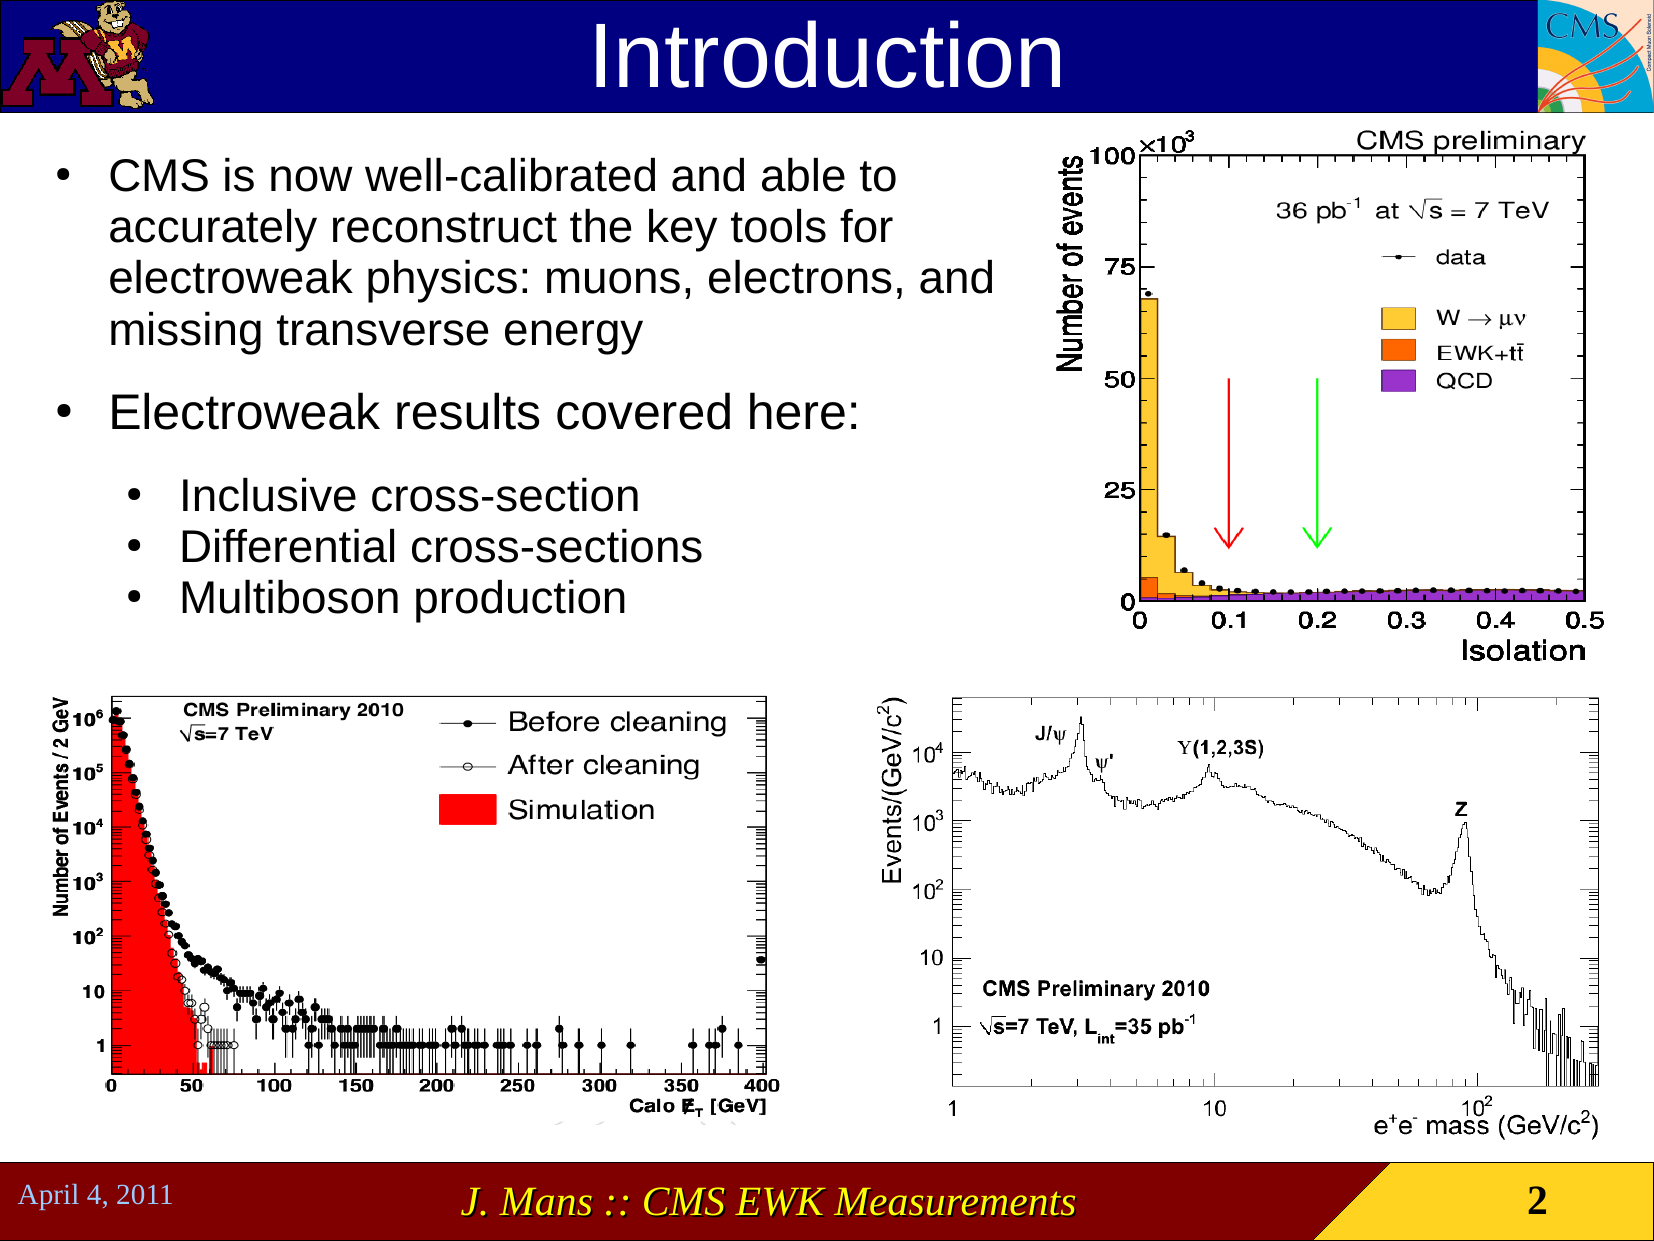

# Introduction
CMS is now well-calibrated and able to accurately reconstruct the key tools for electroweak physics: muons, electrons, and missing transverse energy
Electroweak results covered here:
Inclusive cross-section
Differential cross-sections
Multiboson production
J. Mans :: CMS EWK Measurements
2
April 4, 2011